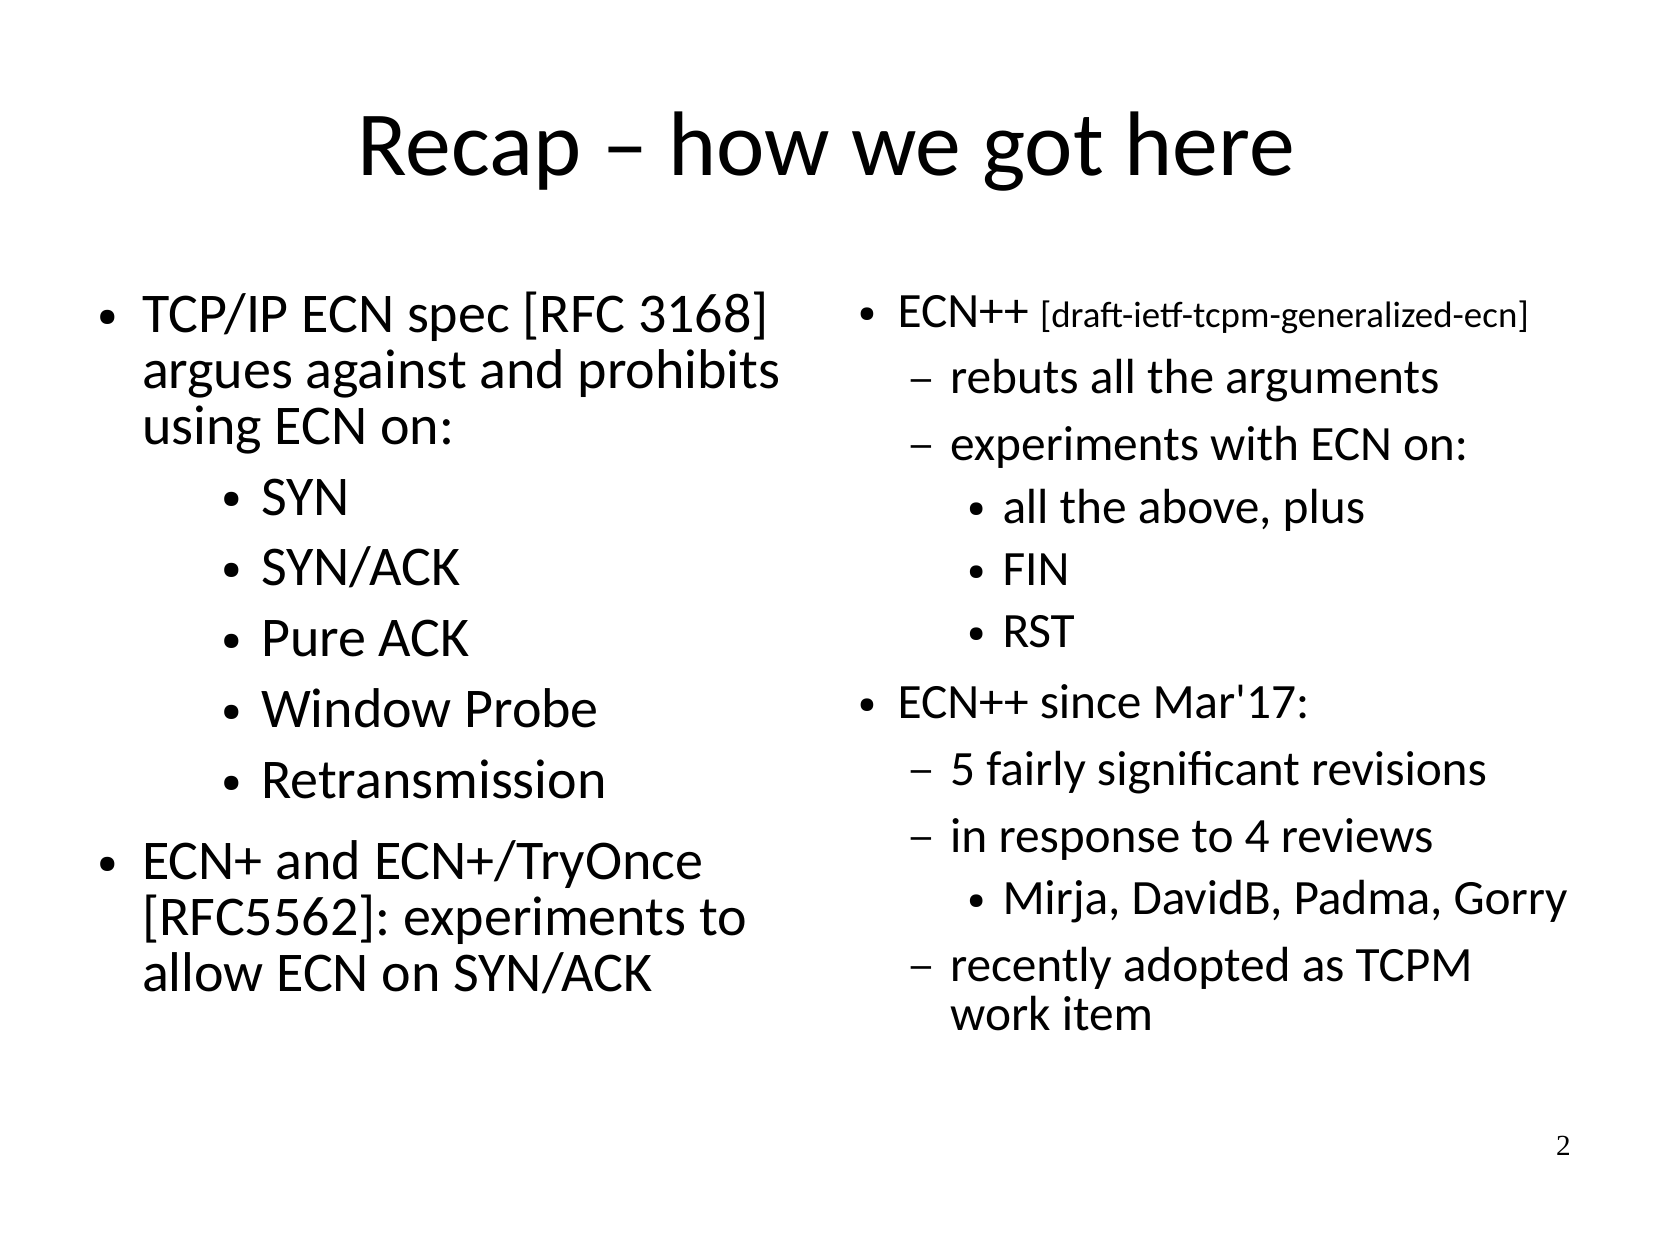

# Recap – how we got here
TCP/IP ECN spec [RFC 3168] argues against and prohibits using ECN on:
SYN
SYN/ACK
Pure ACK
Window Probe
Retransmission
ECN+ and ECN+/TryOnce [RFC5562]: experiments to allow ECN on SYN/ACK
ECN++ [draft-ietf-tcpm-generalized-ecn]
rebuts all the arguments
experiments with ECN on:
all the above, plus
FIN
RST
ECN++ since Mar'17:
5 fairly significant revisions
in response to 4 reviews
Mirja, DavidB, Padma, Gorry
recently adopted as TCPM work item
2